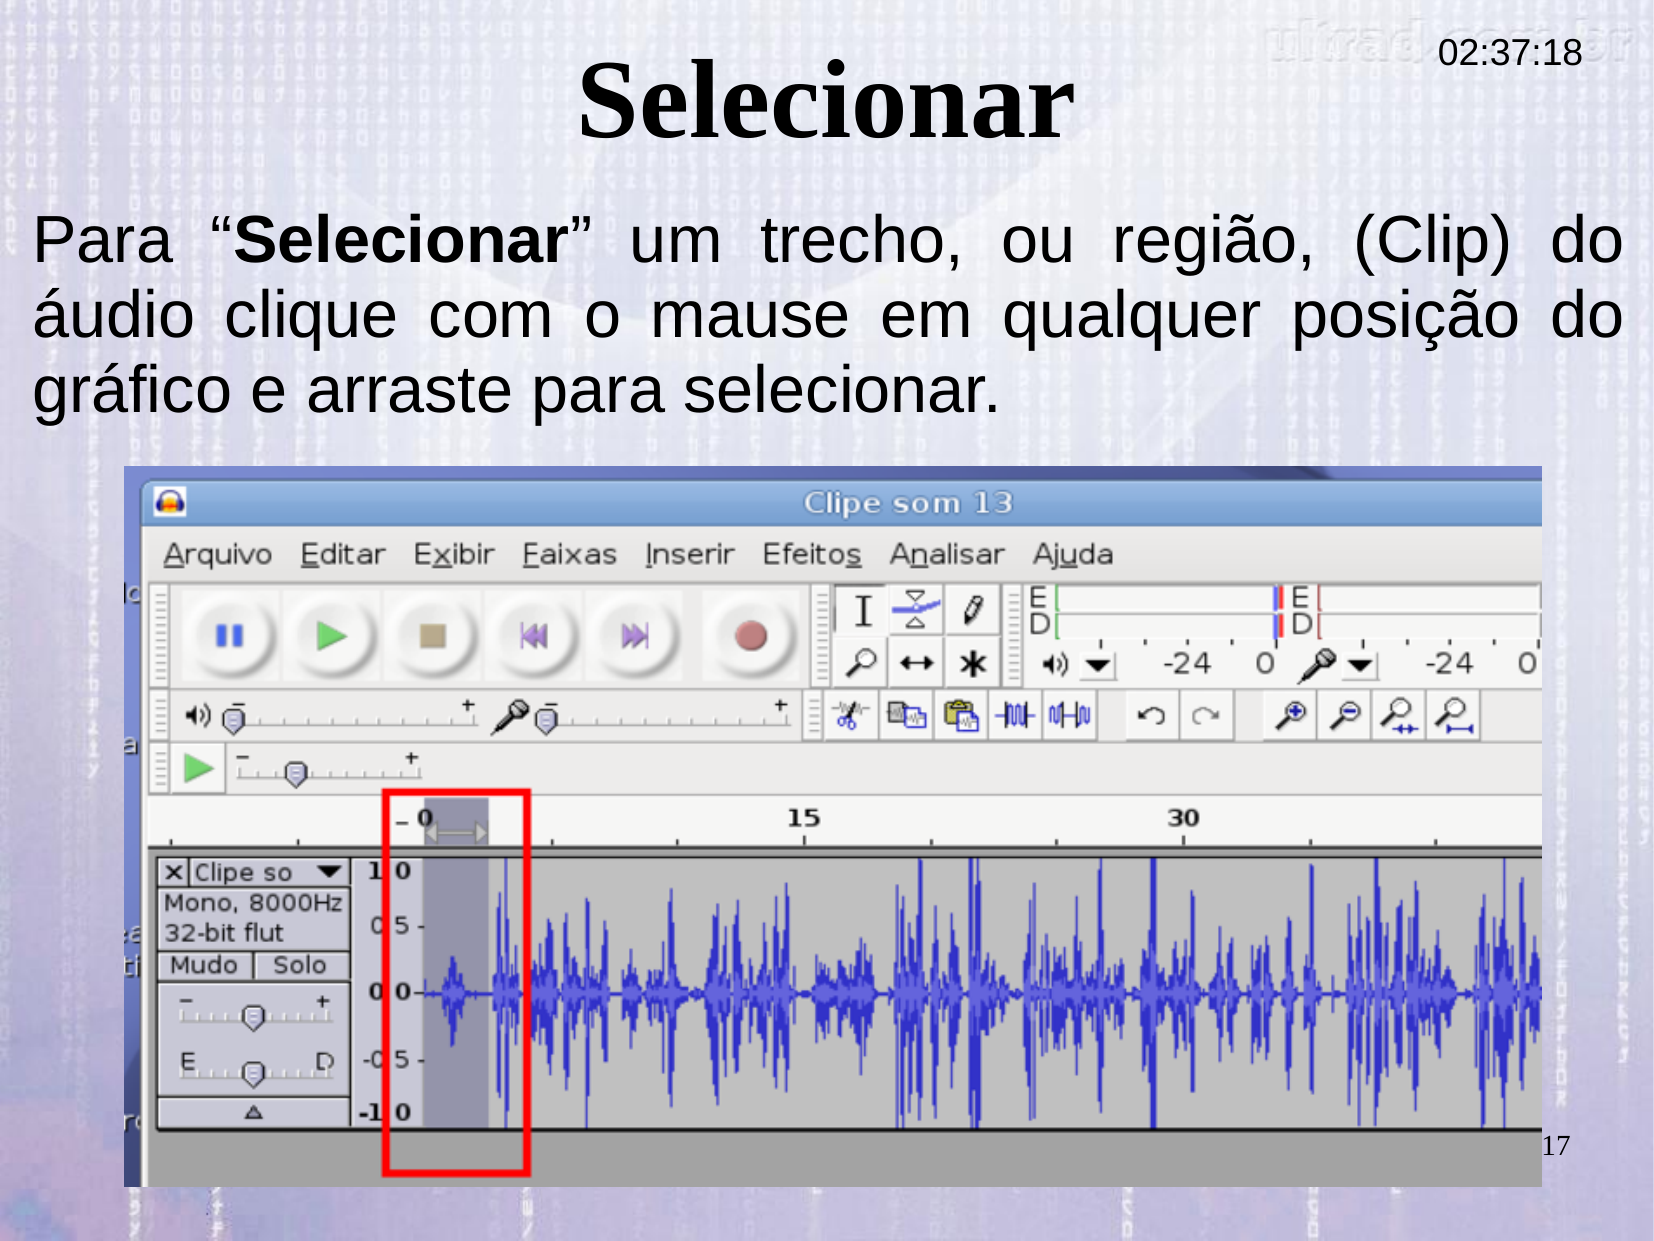

02:22:19
Selecionar
Para “Selecionar” um trecho, ou região, (Clip) do áudio clique com o mause em qualquer posição do gráfico e arraste para selecionar.
17